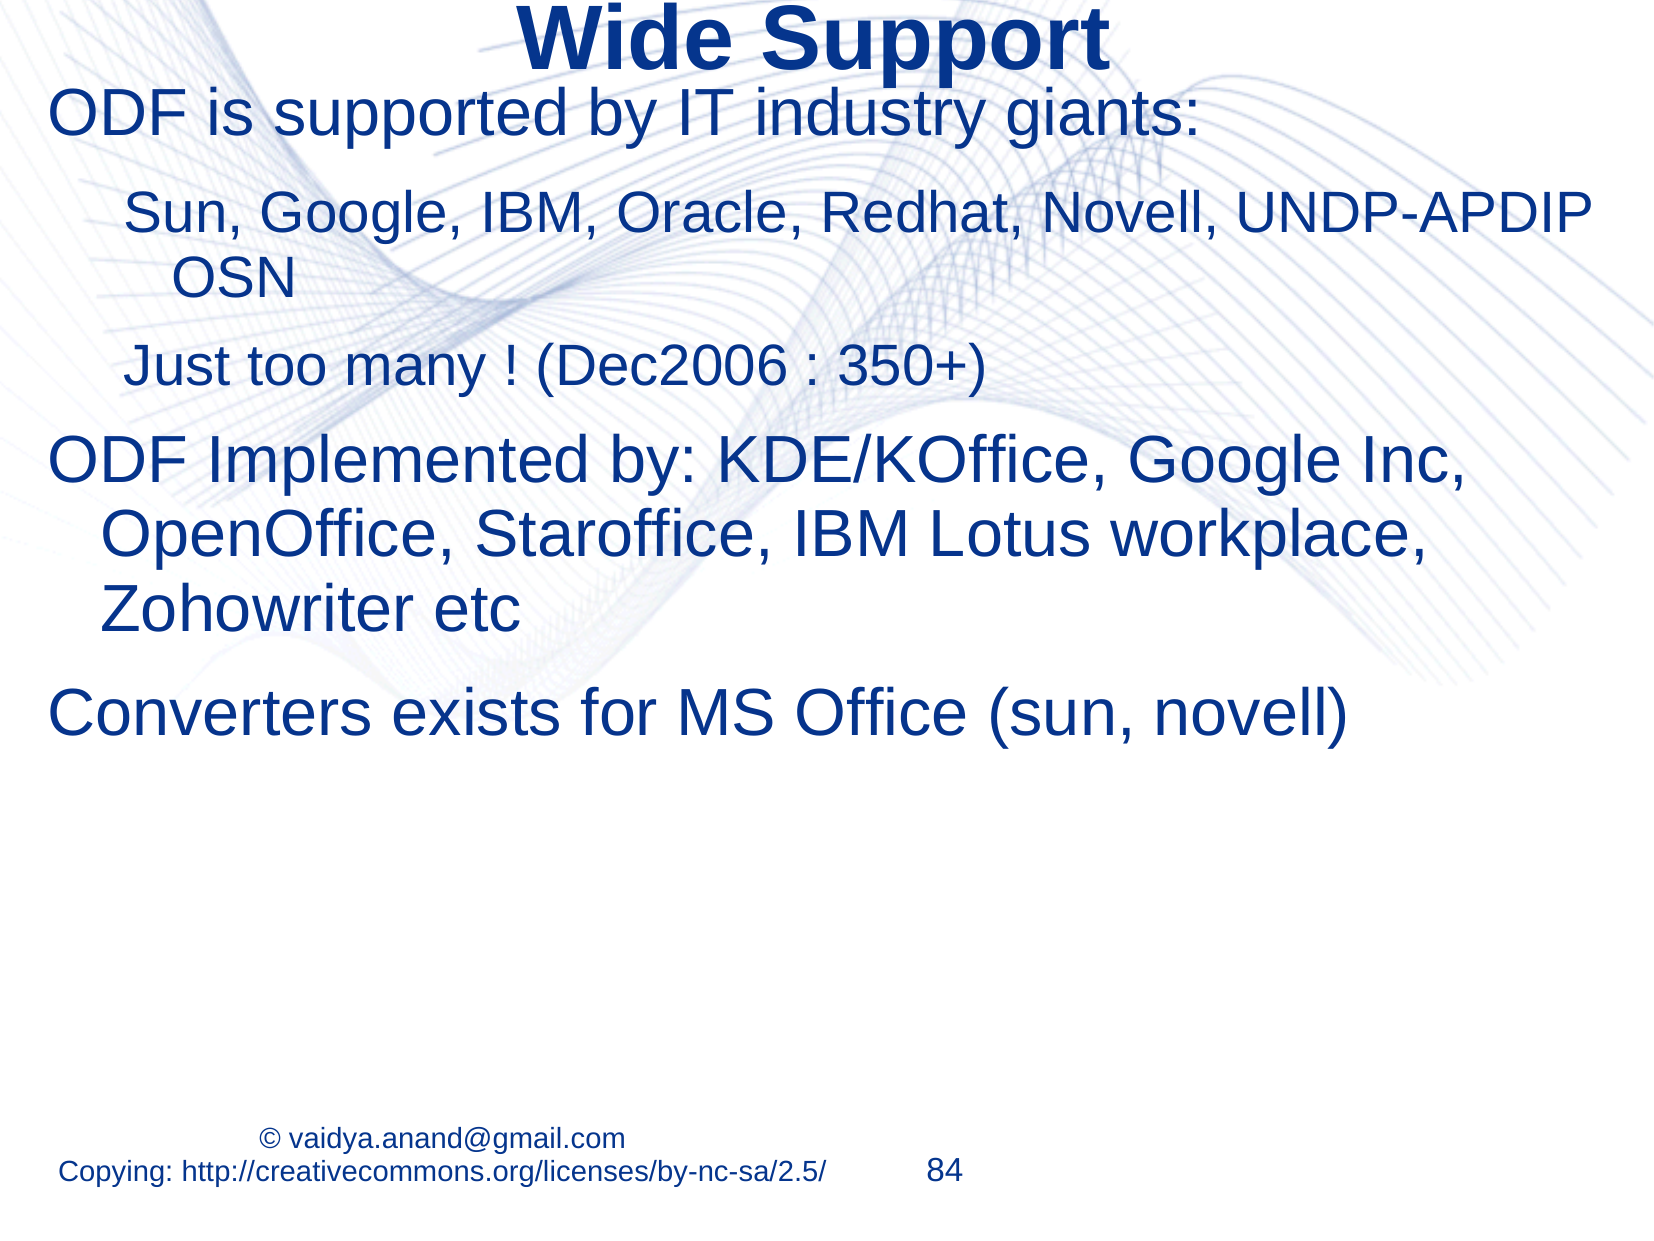

# Wide Support
ODF is supported by IT industry giants:
Sun, Google, IBM, Oracle, Redhat, Novell, UNDP-APDIP OSN
Just too many ! (Dec2006 : 350+)
ODF Implemented by: KDE/KOffice, Google Inc, OpenOffice, Staroffice, IBM Lotus workplace, Zohowriter etc
Converters exists for MS Office (sun, novell)
http://www.broffice.org
84